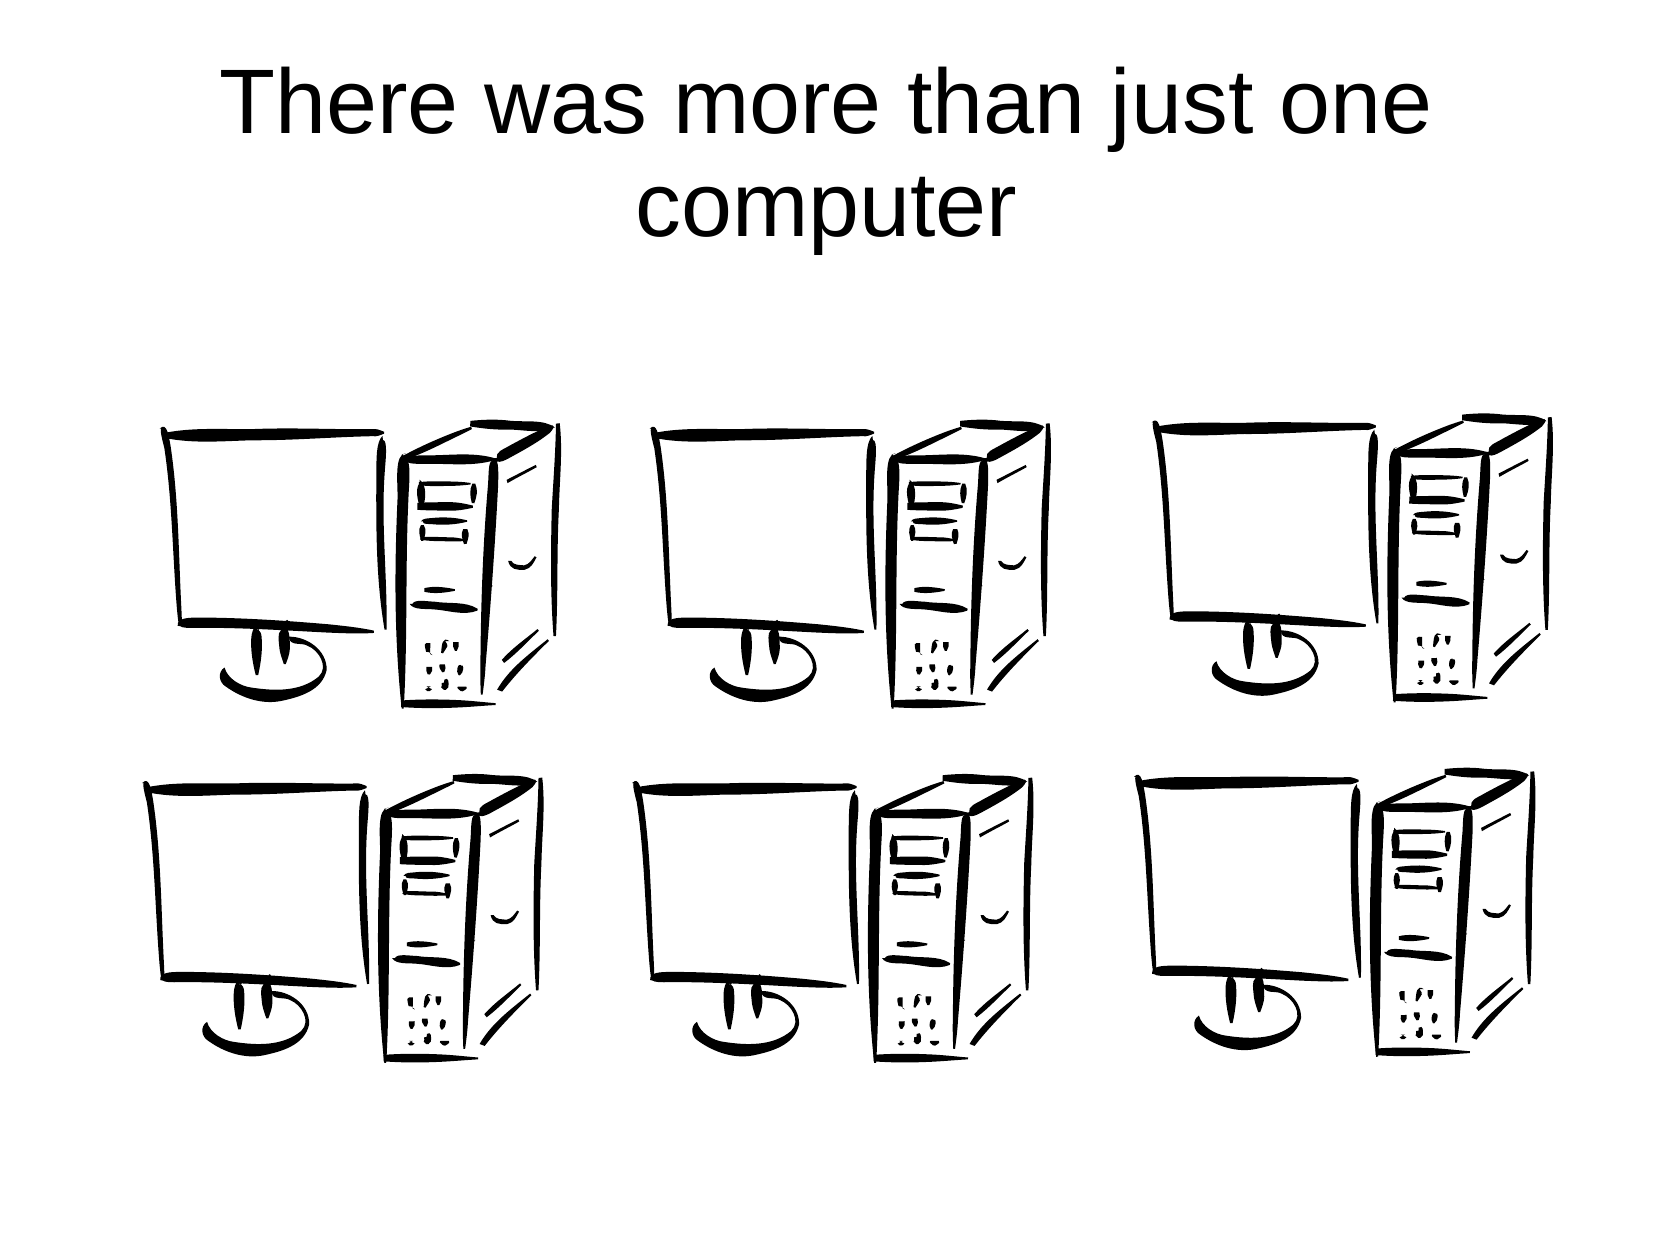

# There was more than just one computer